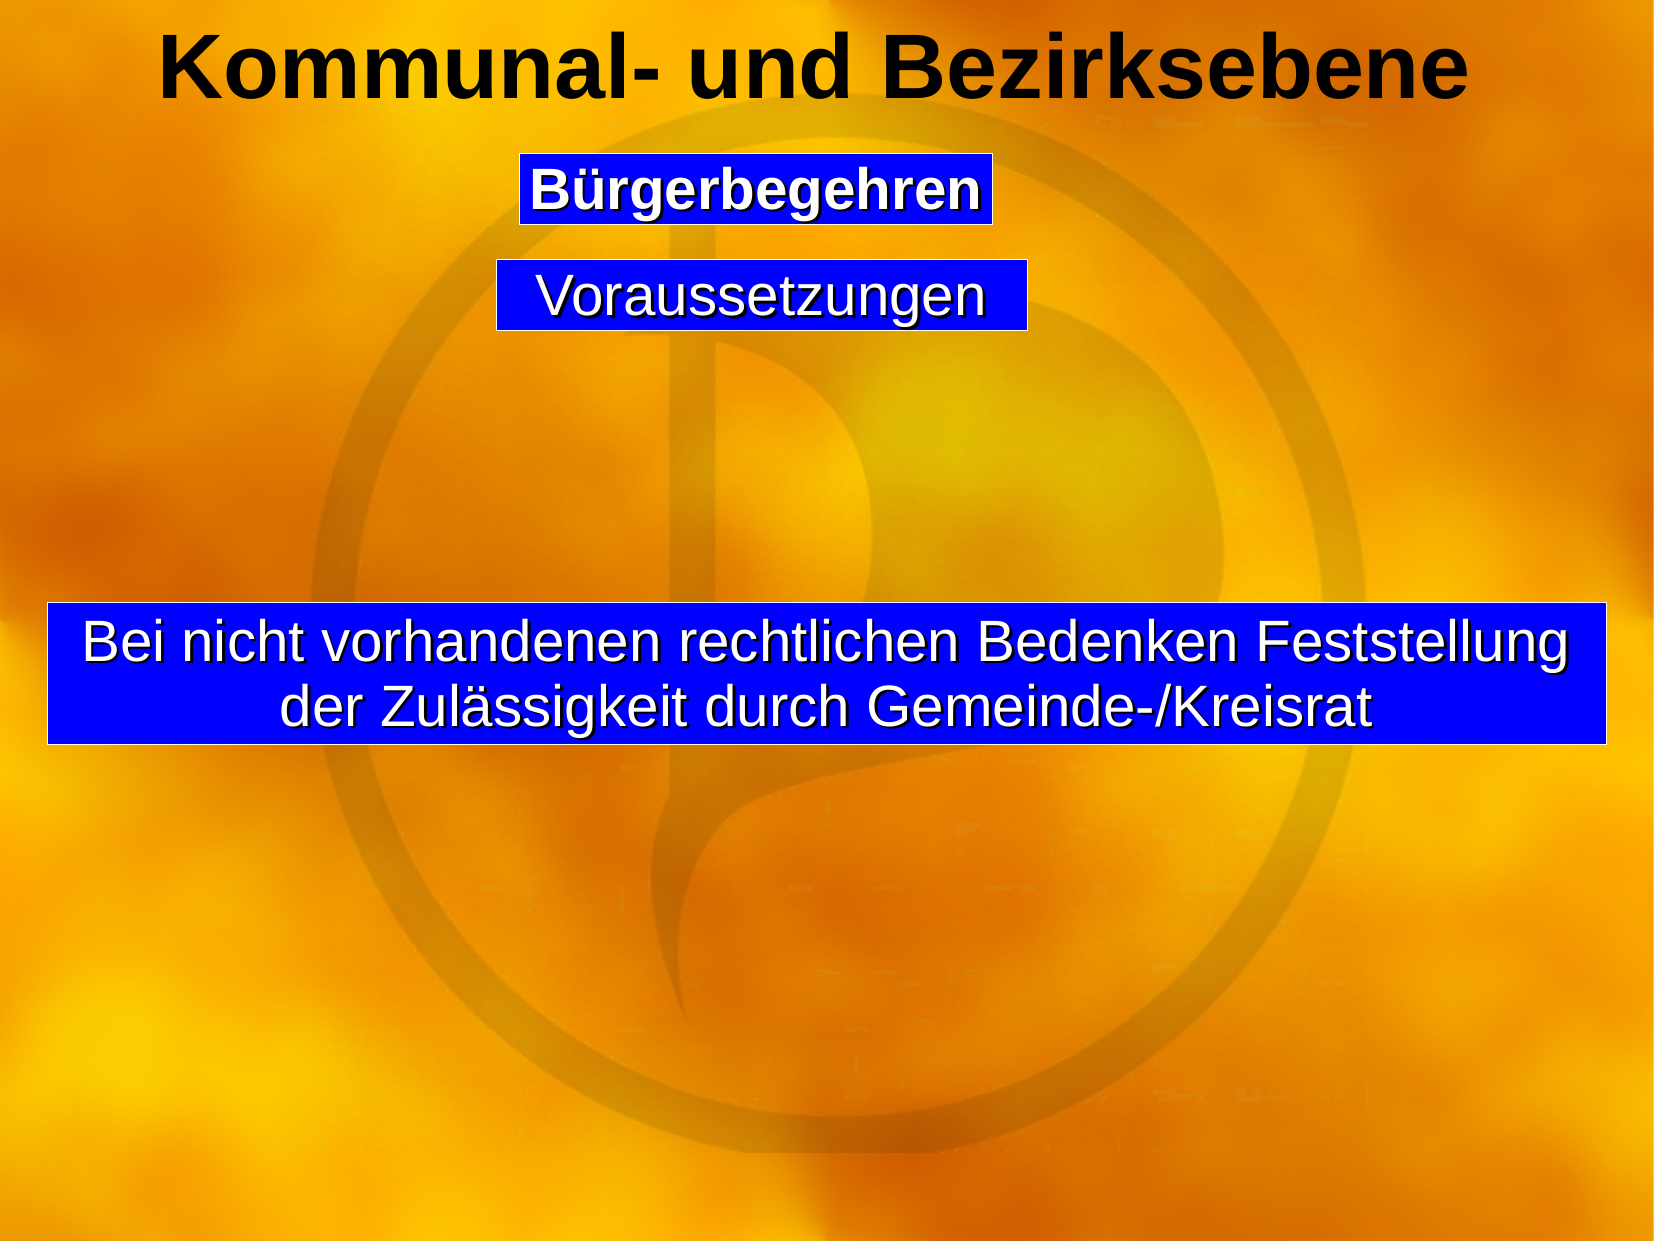

# Kommunal- und Bezirksebene
Bürgerbegehren
Voraussetzungen
Bei nicht vorhandenen rechtlichen Bedenken Feststellung
der Zulässigkeit durch Gemeinde-/Kreisrat